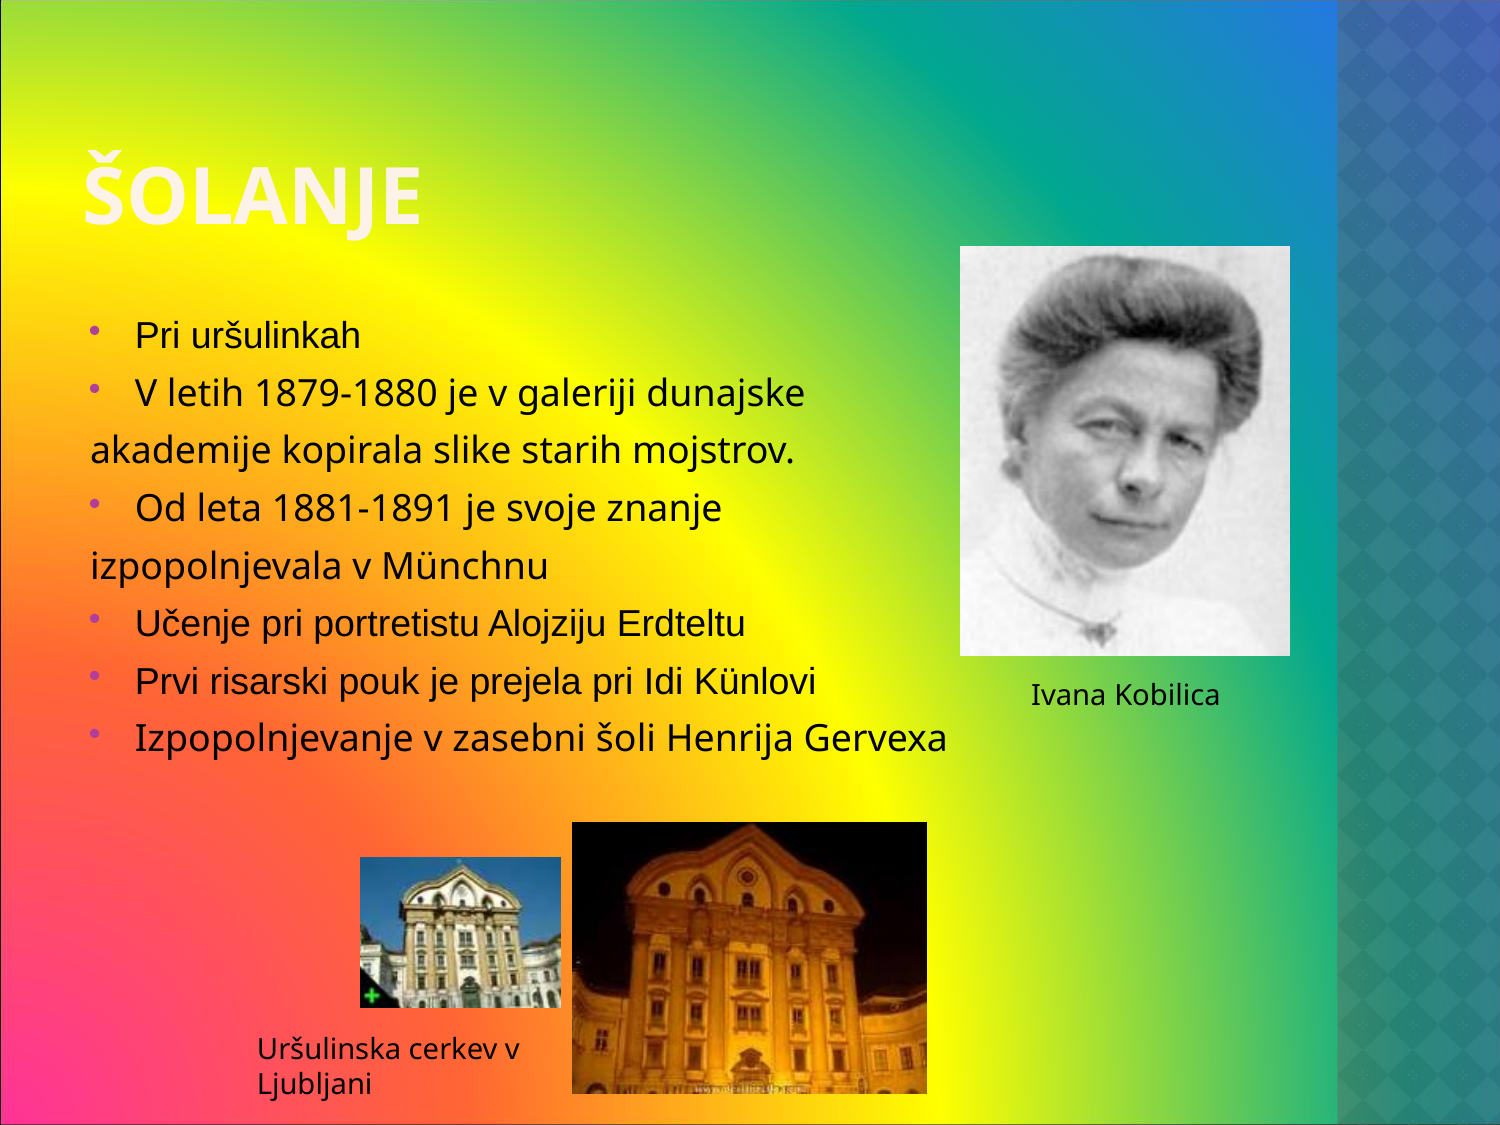

# ŠOLANJE
Pri uršulinkah
V letih 1879-1880 je v galeriji dunajske
akademije kopirala slike starih mojstrov.
Od leta 1881-1891 je svoje znanje
izpopolnjevala v Münchnu
Učenje pri portretistu Alojziju Erdteltu
Prvi risarski pouk je prejela pri Idi Künlovi
Izpopolnjevanje v zasebni šoli Henrija Gervexa
 Ivana Kobilica
Uršulinska cerkev v Ljubljani